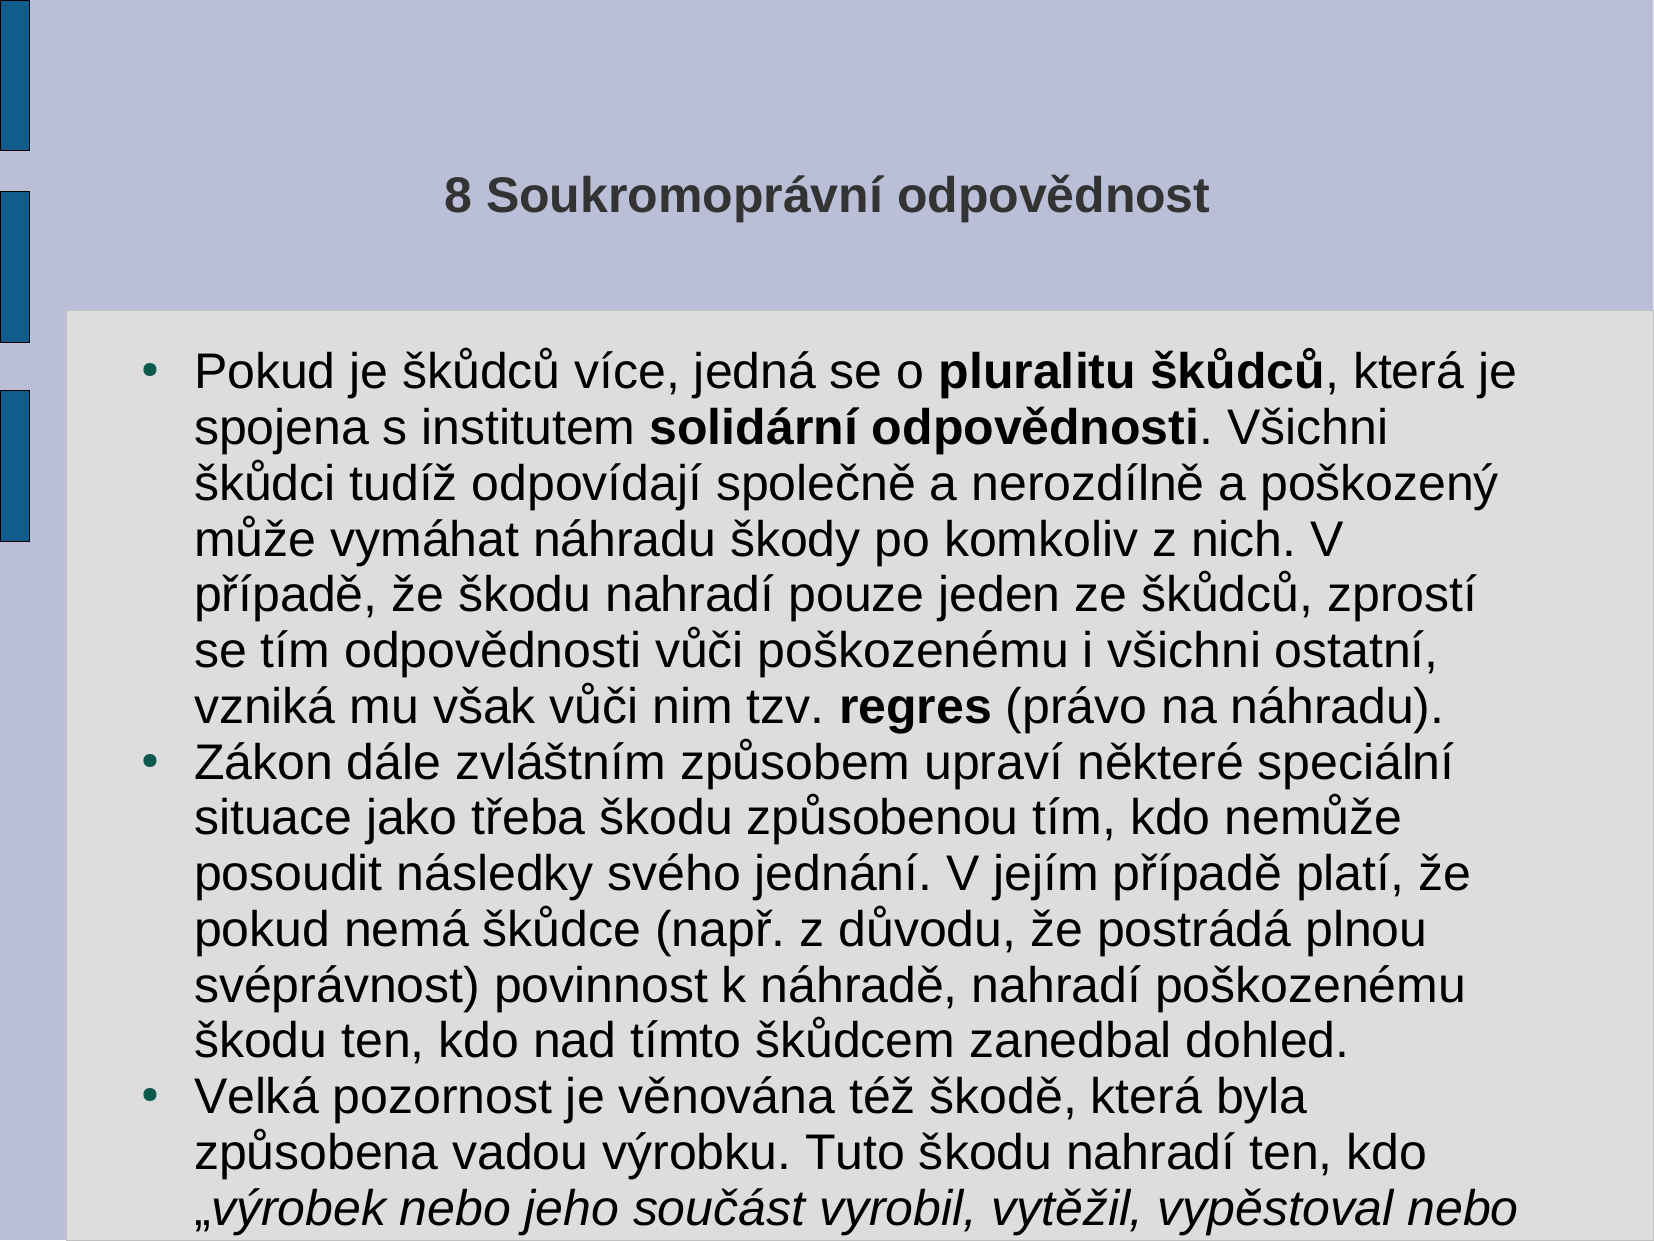

# 8 Soukromoprávní odpovědnost
Pokud je škůdců více, jedná se o pluralitu škůdců, která je spojena s institutem solidární odpovědnosti. Všichni škůdci tudíž odpovídají společně a nerozdílně a poškozený může vymáhat náhradu škody po komkoliv z nich. V případě, že škodu nahradí pouze jeden ze škůdců, zprostí se tím odpovědnosti vůči poškozenému i všichni ostatní, vzniká mu však vůči nim tzv. regres (právo na náhradu).
Zákon dále zvláštním způsobem upraví některé speciální situace jako třeba škodu způsobenou tím, kdo nemůže posoudit následky svého jednání. V jejím případě platí, že pokud nemá škůdce (např. z důvodu, že postrádá plnou svéprávnost) povinnost k náhradě, nahradí poškozenému škodu ten, kdo nad tímto škůdcem zanedbal dohled.
Velká pozornost je věnována též škodě, která byla způsobena vadou výrobku. Tuto škodu nahradí ten, kdo „výrobek nebo jeho součást vyrobil, vytěžil, vypěstoval nebo